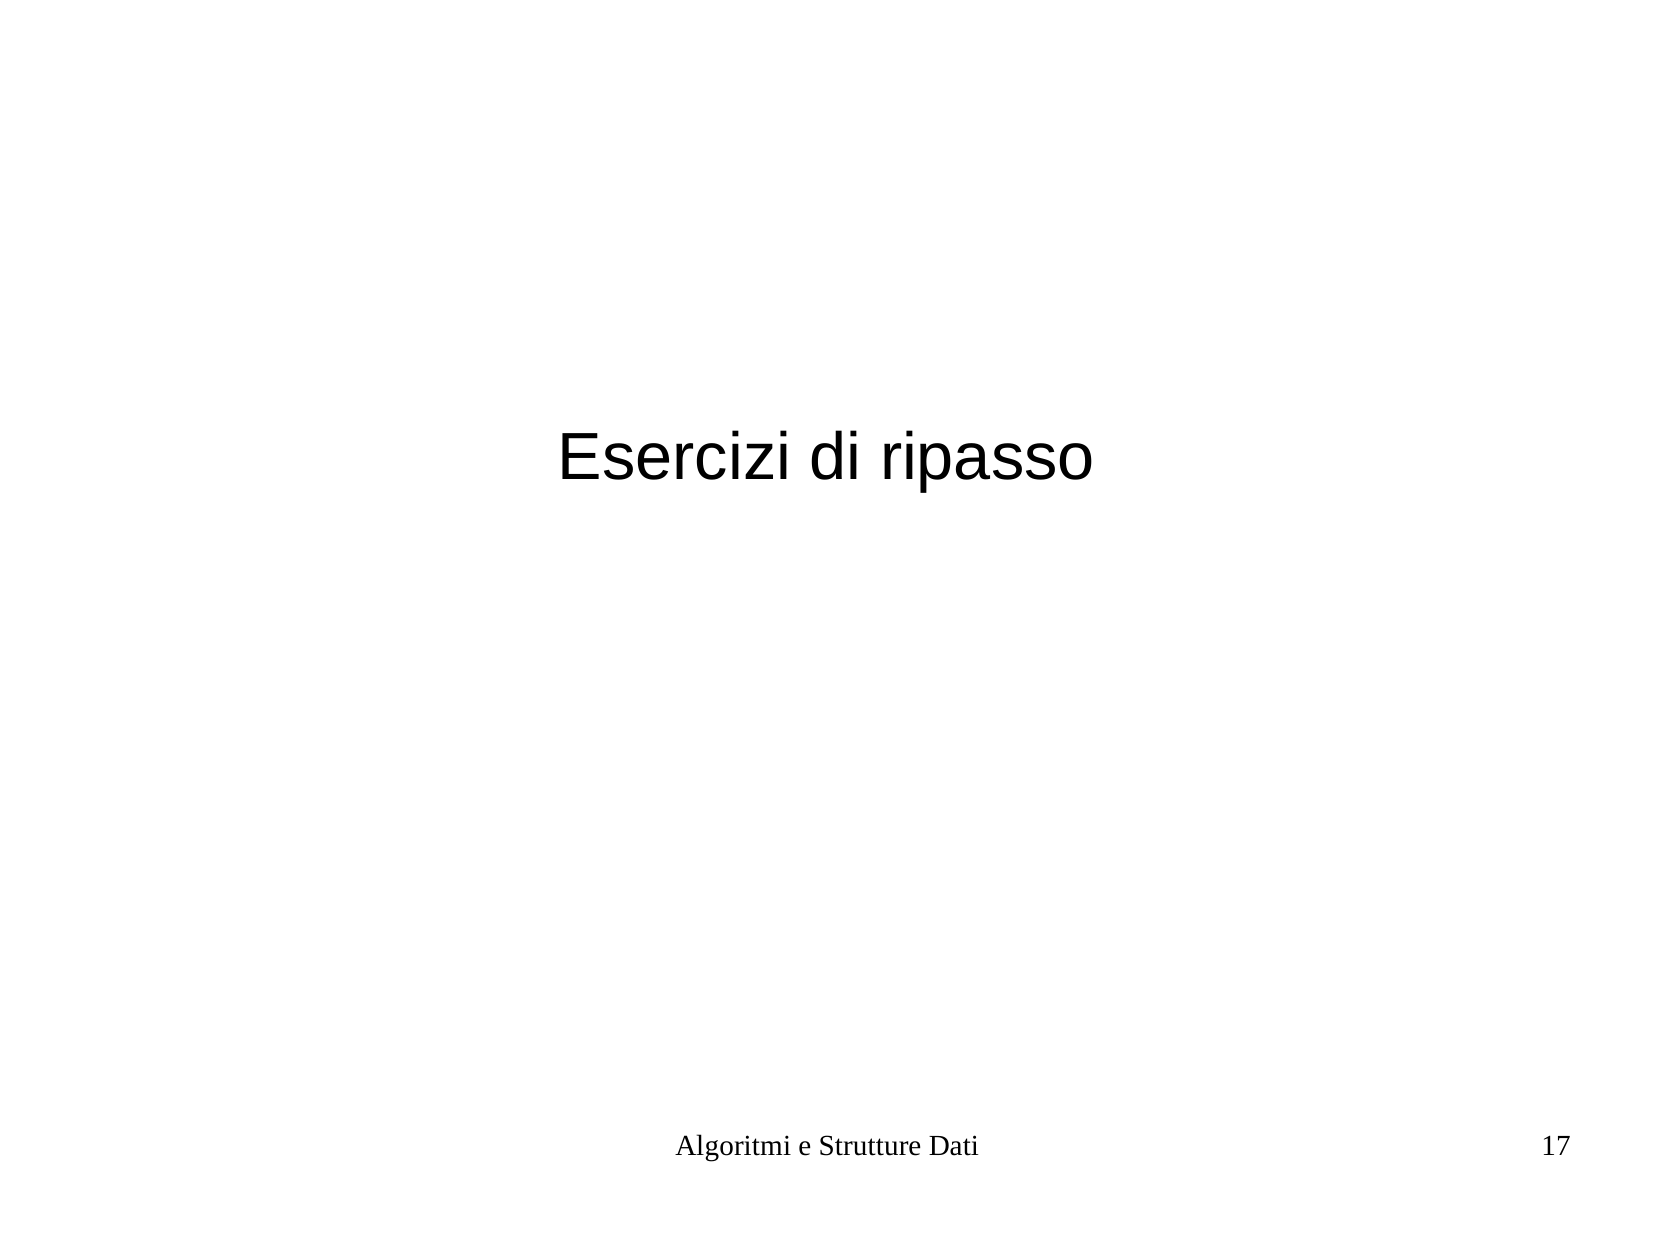

# Esercizi di ripasso
Algoritmi e Strutture Dati
17